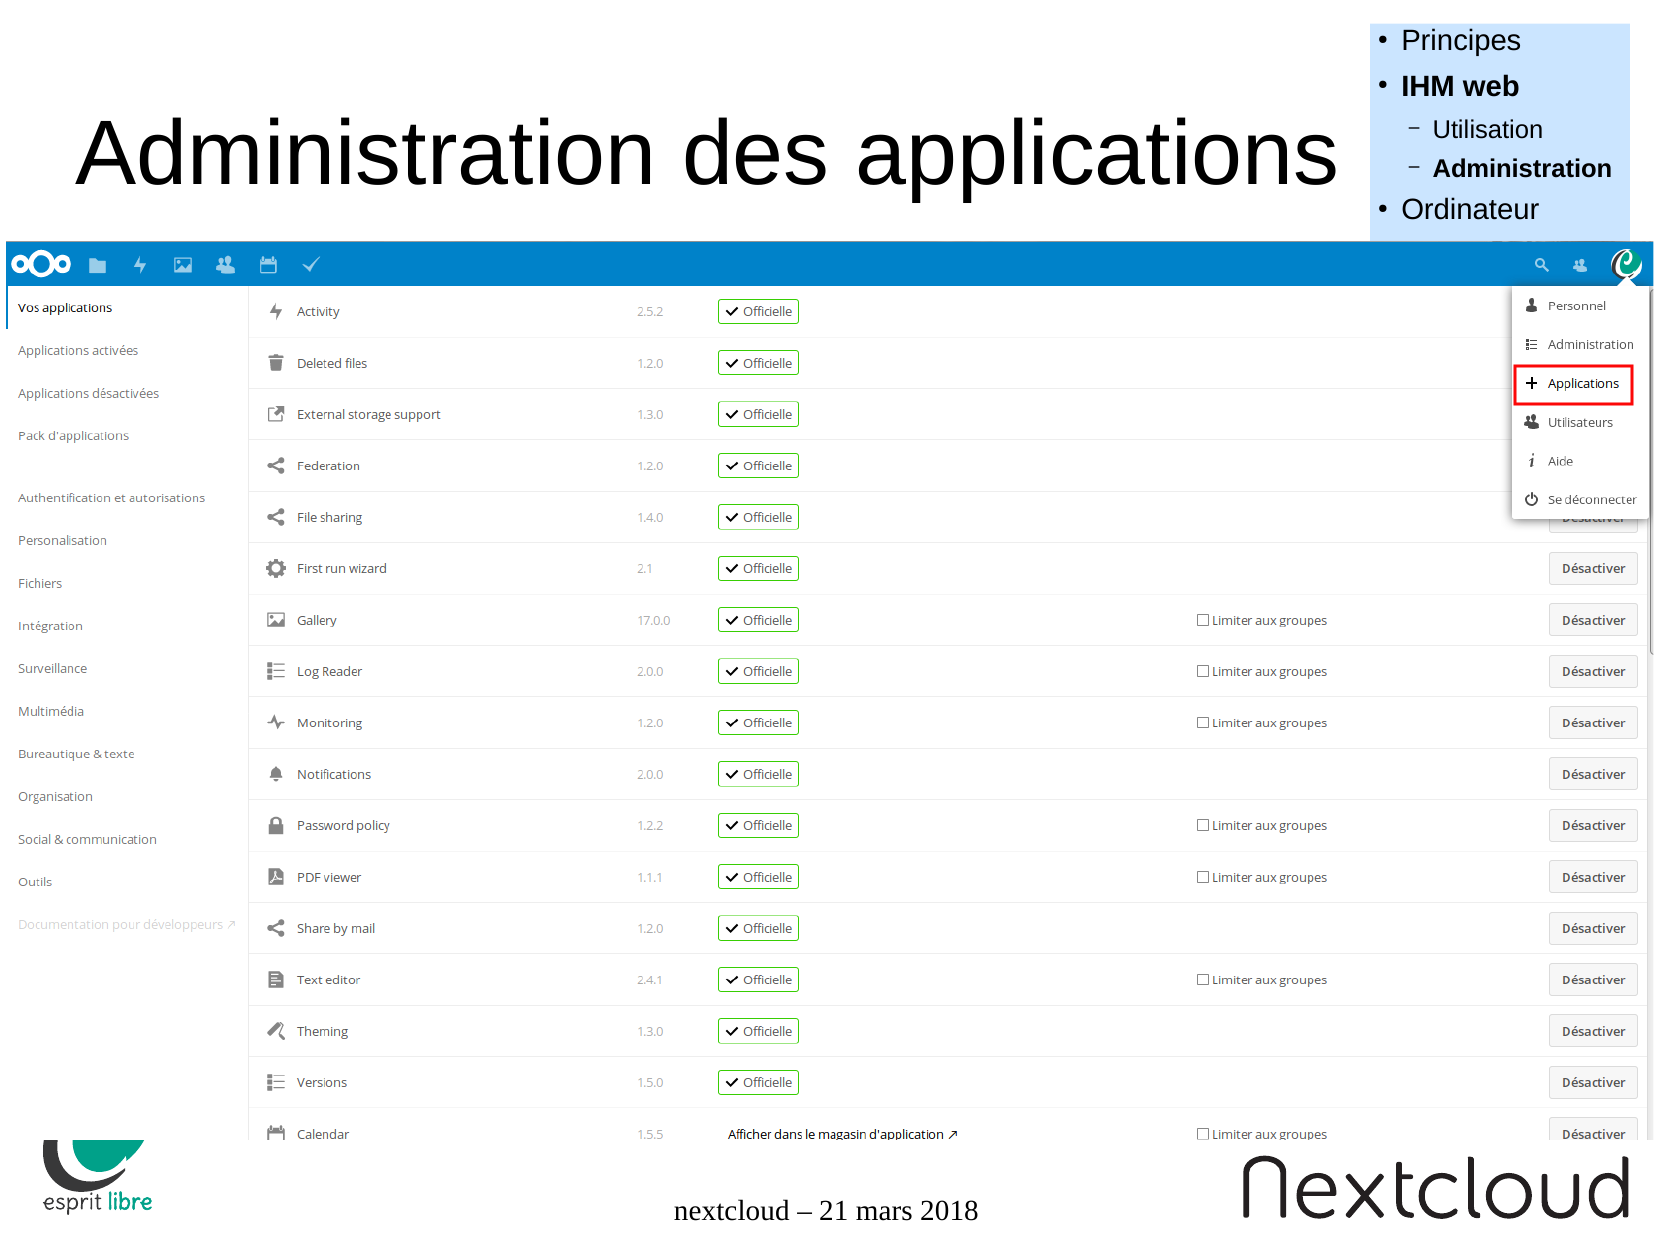

# Principes
IHM web
Utilisation
Administration
Ordinateur
Fichiers
Agendas et carnets d’adresses
Mobile
Administration des applications